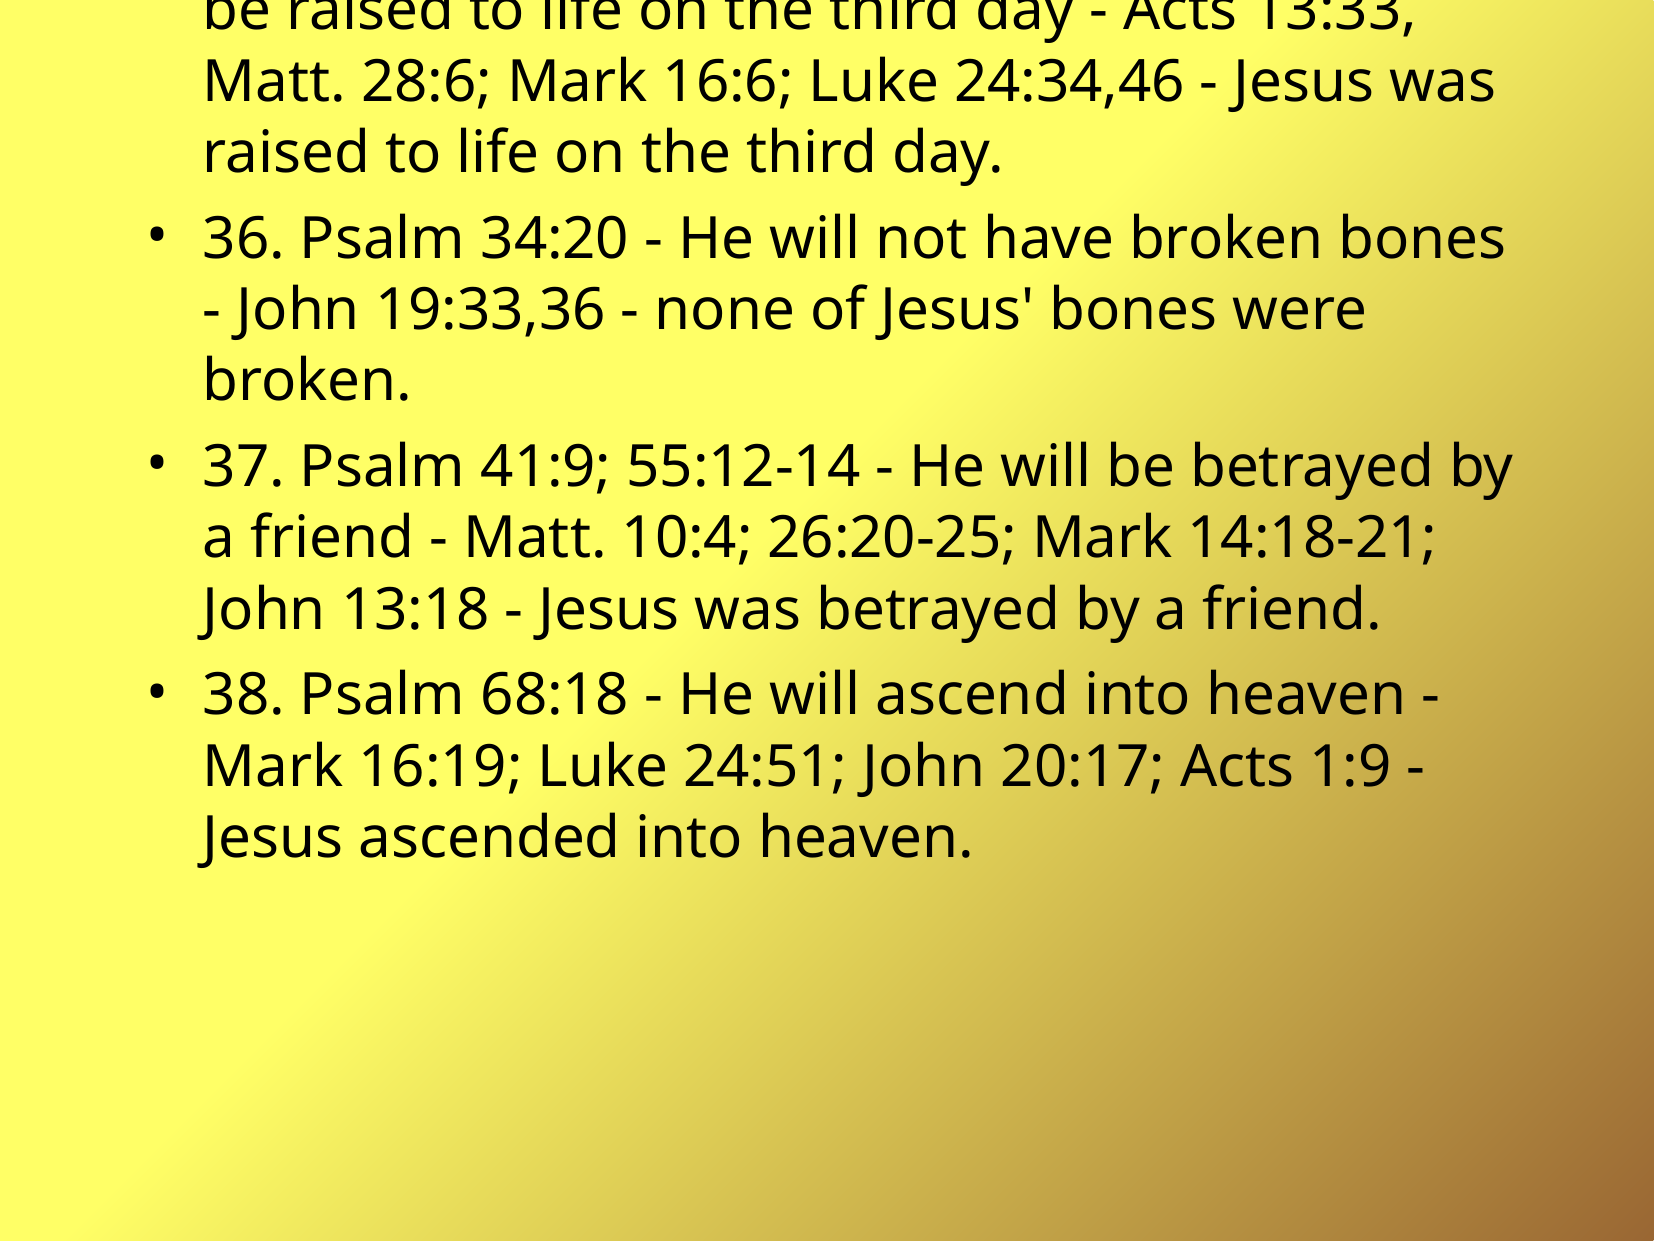

35. Psalm 30:3; 41:10, 118:17; Hos 6:2 - He will be raised to life on the third day - Acts 13:33, Matt. 28:6; Mark 16:6; Luke 24:34,46 - Jesus was raised to life on the third day.
36. Psalm 34:20 - He will not have broken bones - John 19:33,36 - none of Jesus' bones were broken.
37. Psalm 41:9; 55:12-14 - He will be betrayed by a friend - Matt. 10:4; 26:20-25; Mark 14:18-21; John 13:18 - Jesus was betrayed by a friend.
38. Psalm 68:18 - He will ascend into heaven - Mark 16:19; Luke 24:51; John 20:17; Acts 1:9 - Jesus ascended into heaven.
#